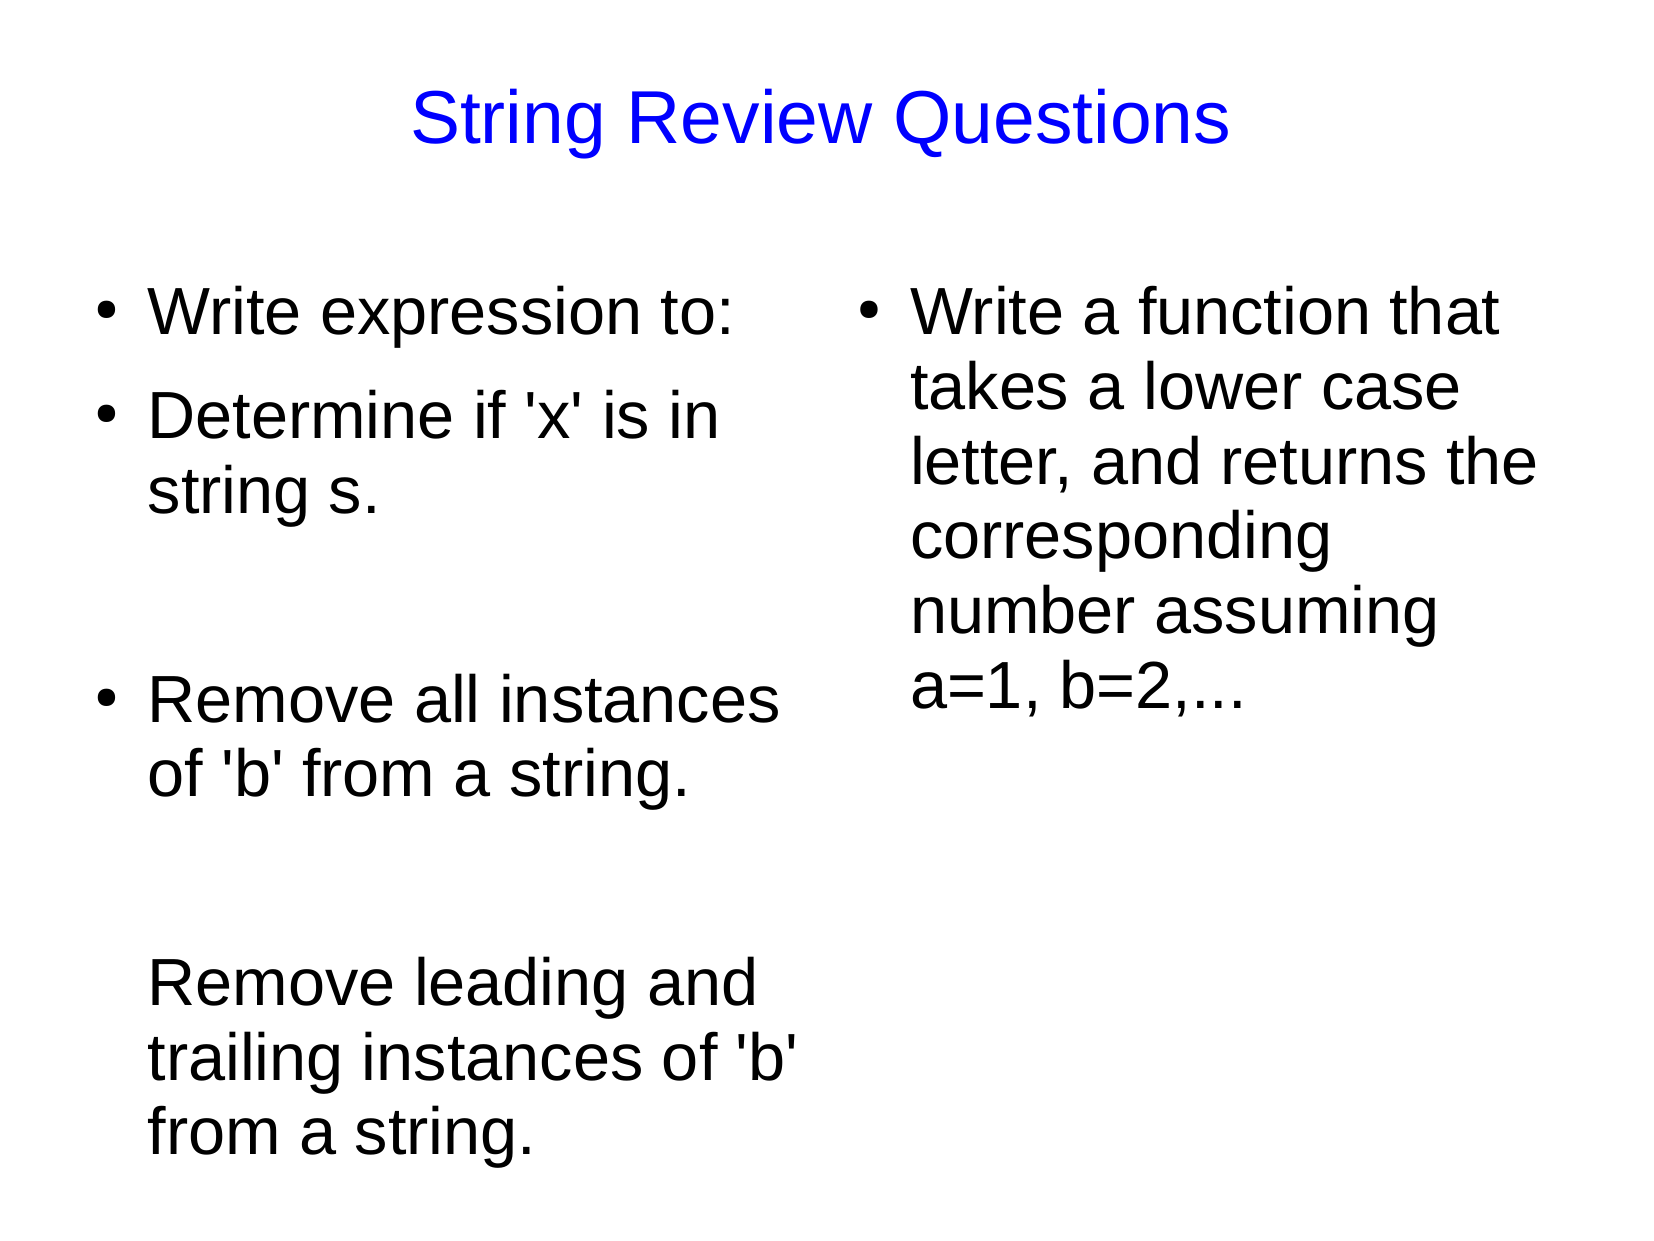

# String Review Questions
Write expression to:
Determine if 'x' is in string s.
Remove all instances of 'b' from a string.
Remove leading and trailing instances of 'b' from a string.
Write a function that takes a lower case letter, and returns the corresponding number assuming a=1, b=2,...